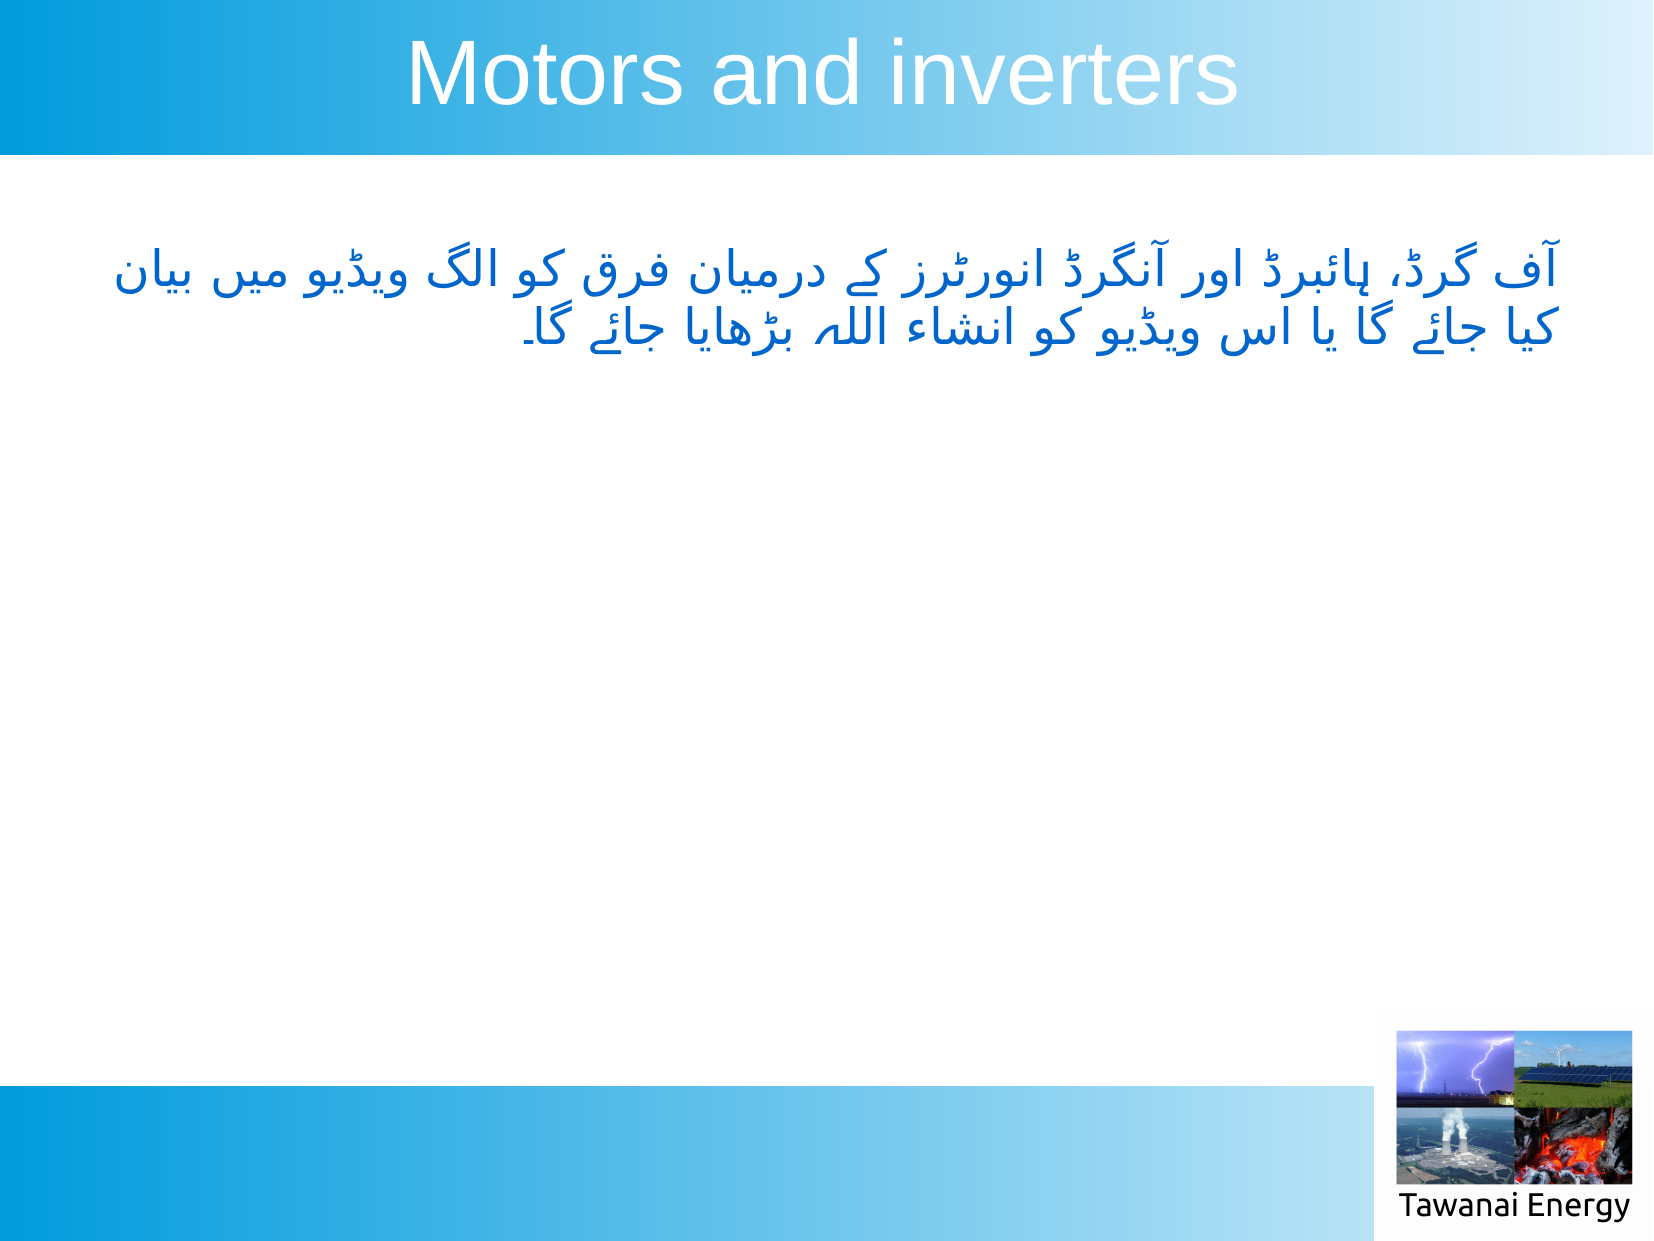

# Motors and inverters
آف گرڈ، ہائبرڈ اور آنگرڈ انورٹرز کے درمیان فرق کو الگ ویڈیو میں بیان کیا جائے گا یا اس ویڈیو کو انشاء اللہ بڑھایا جائے گا۔